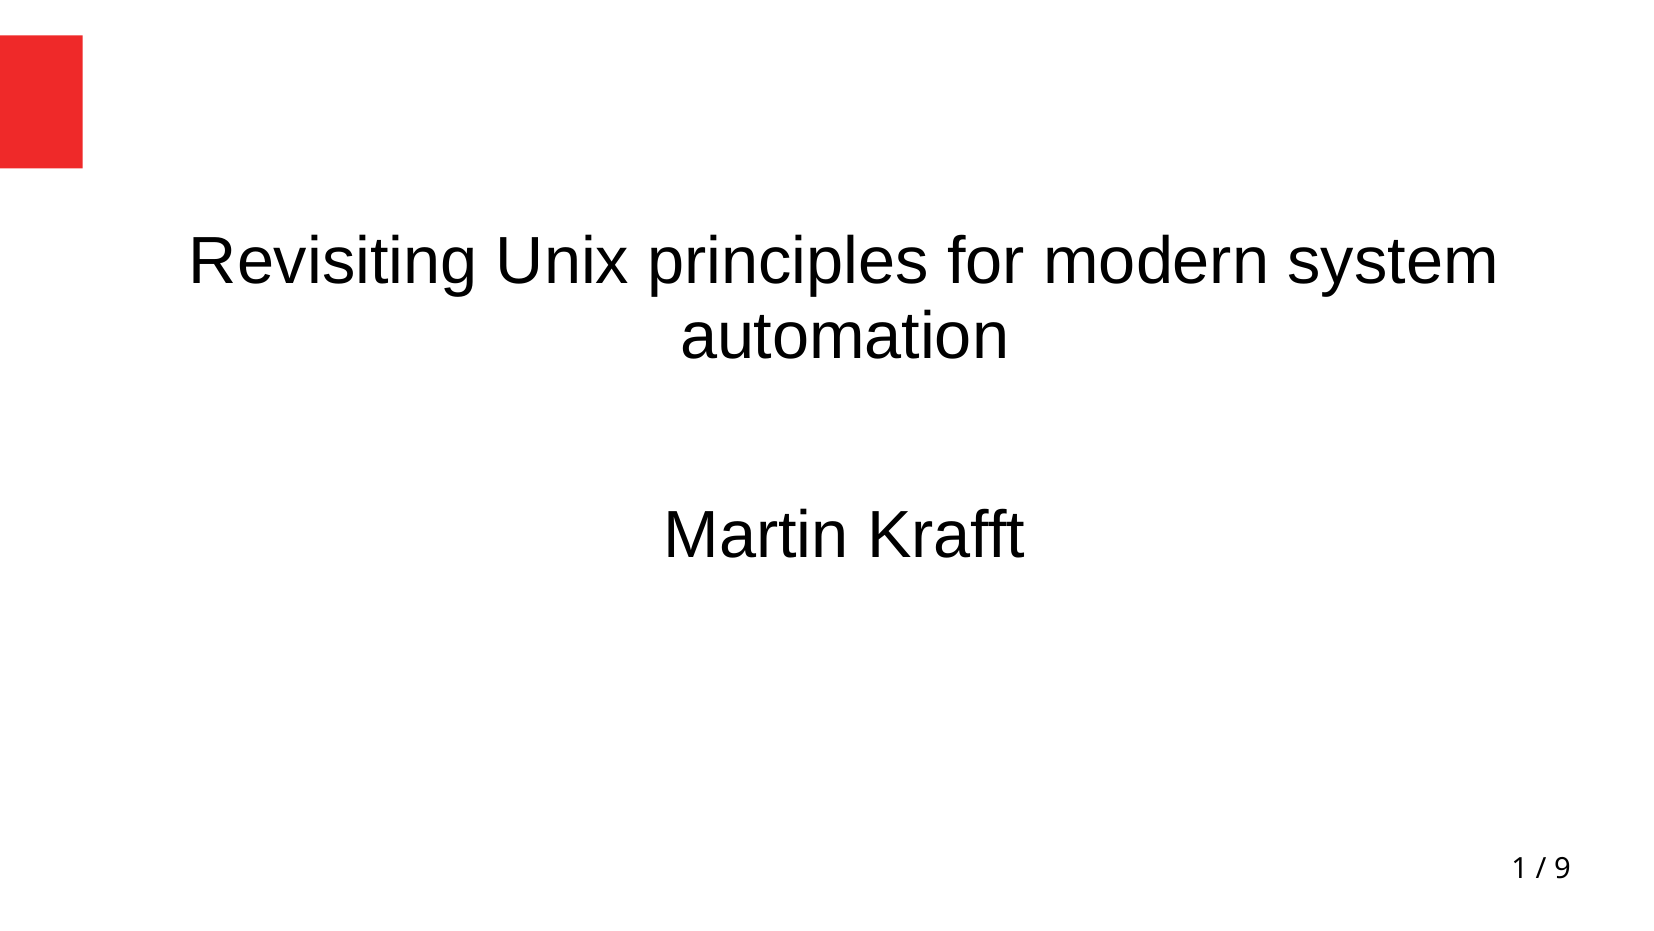

#
Revisiting Unix principles for modern system automation
Martin Krafft
1